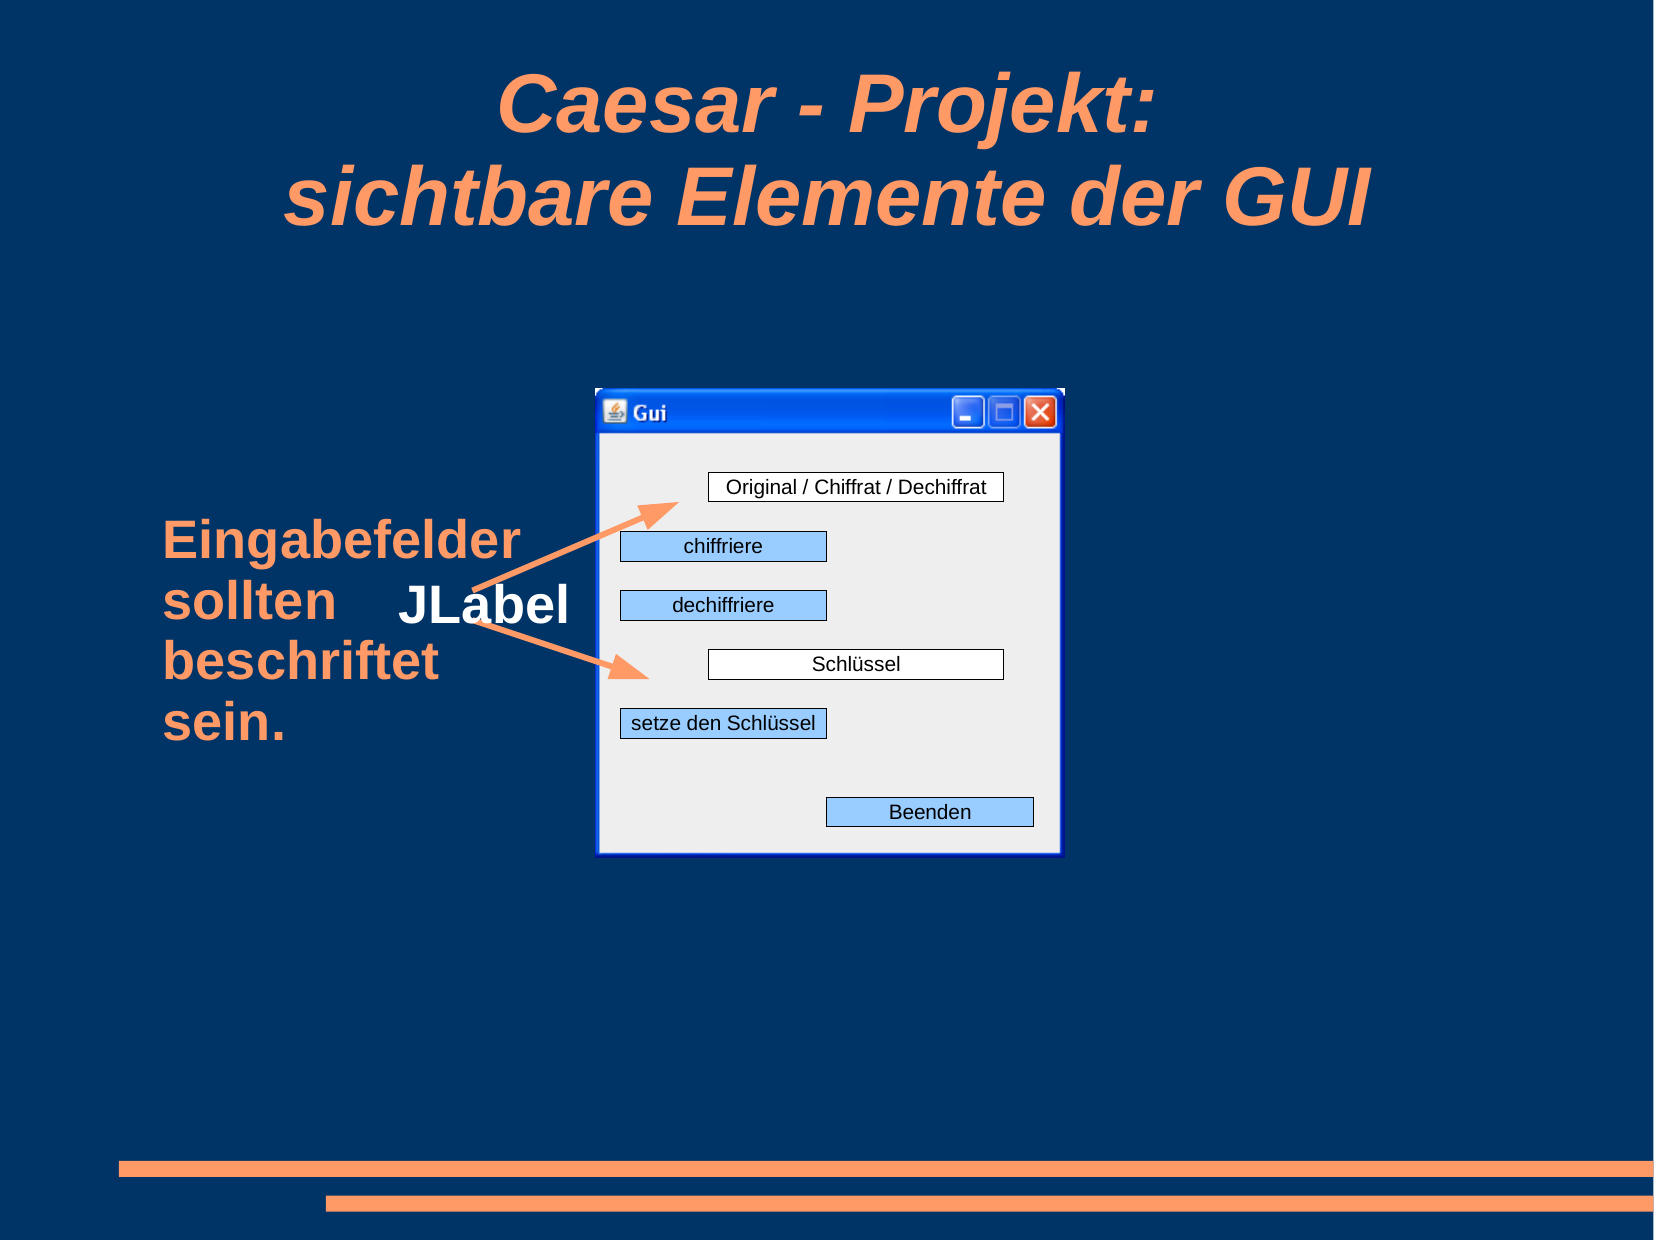

# Caesar - Projekt: sichtbare Elemente der GUI
Original / Chiffrat / Dechiffrat
Eingabefelder sollten beschriftet sein.
chiffriere
JLabel
dechiffriere
Schlüssel
setze den Schlüssel
Beenden